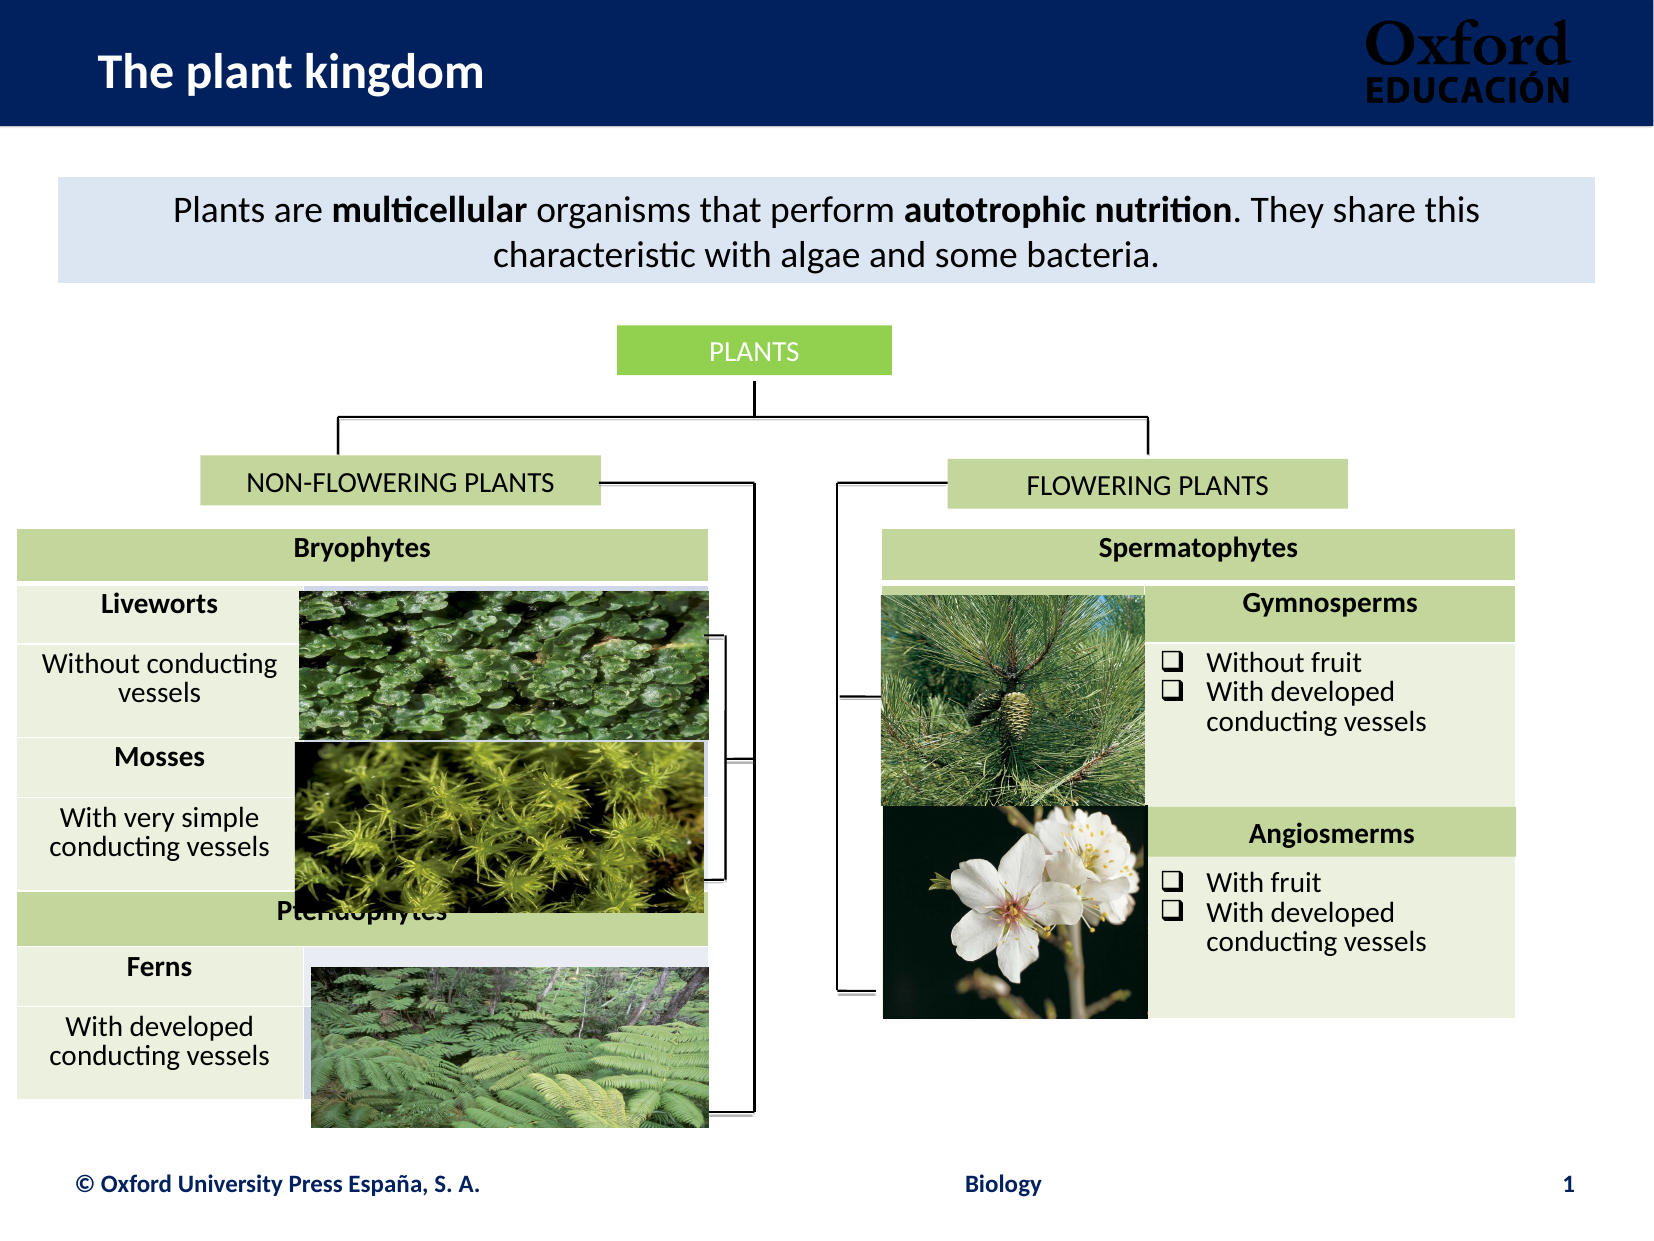

Plants are multicellular organisms that perform autotrophic nutrition. They share this characteristic with algae and some bacteria.
PLANTS
NON-FLOWERING PLANTS
FLOWERING PLANTS
| Bryophytes | |
| --- | --- |
| Liveworts | |
| Without conducting vessels | |
| Mosses | |
| With very simple conducting vessels | |
| Pteridophytes | |
| Ferns | |
| With developed conducting vessels | |
| Spermatophytes | |
| --- | --- |
| | Gymnosperms |
| | Without fruit With developed conducting vessels |
| | With fruit With developed conducting vessels |
Angiosmerms
© Oxford University Press España, S. A.
Biology